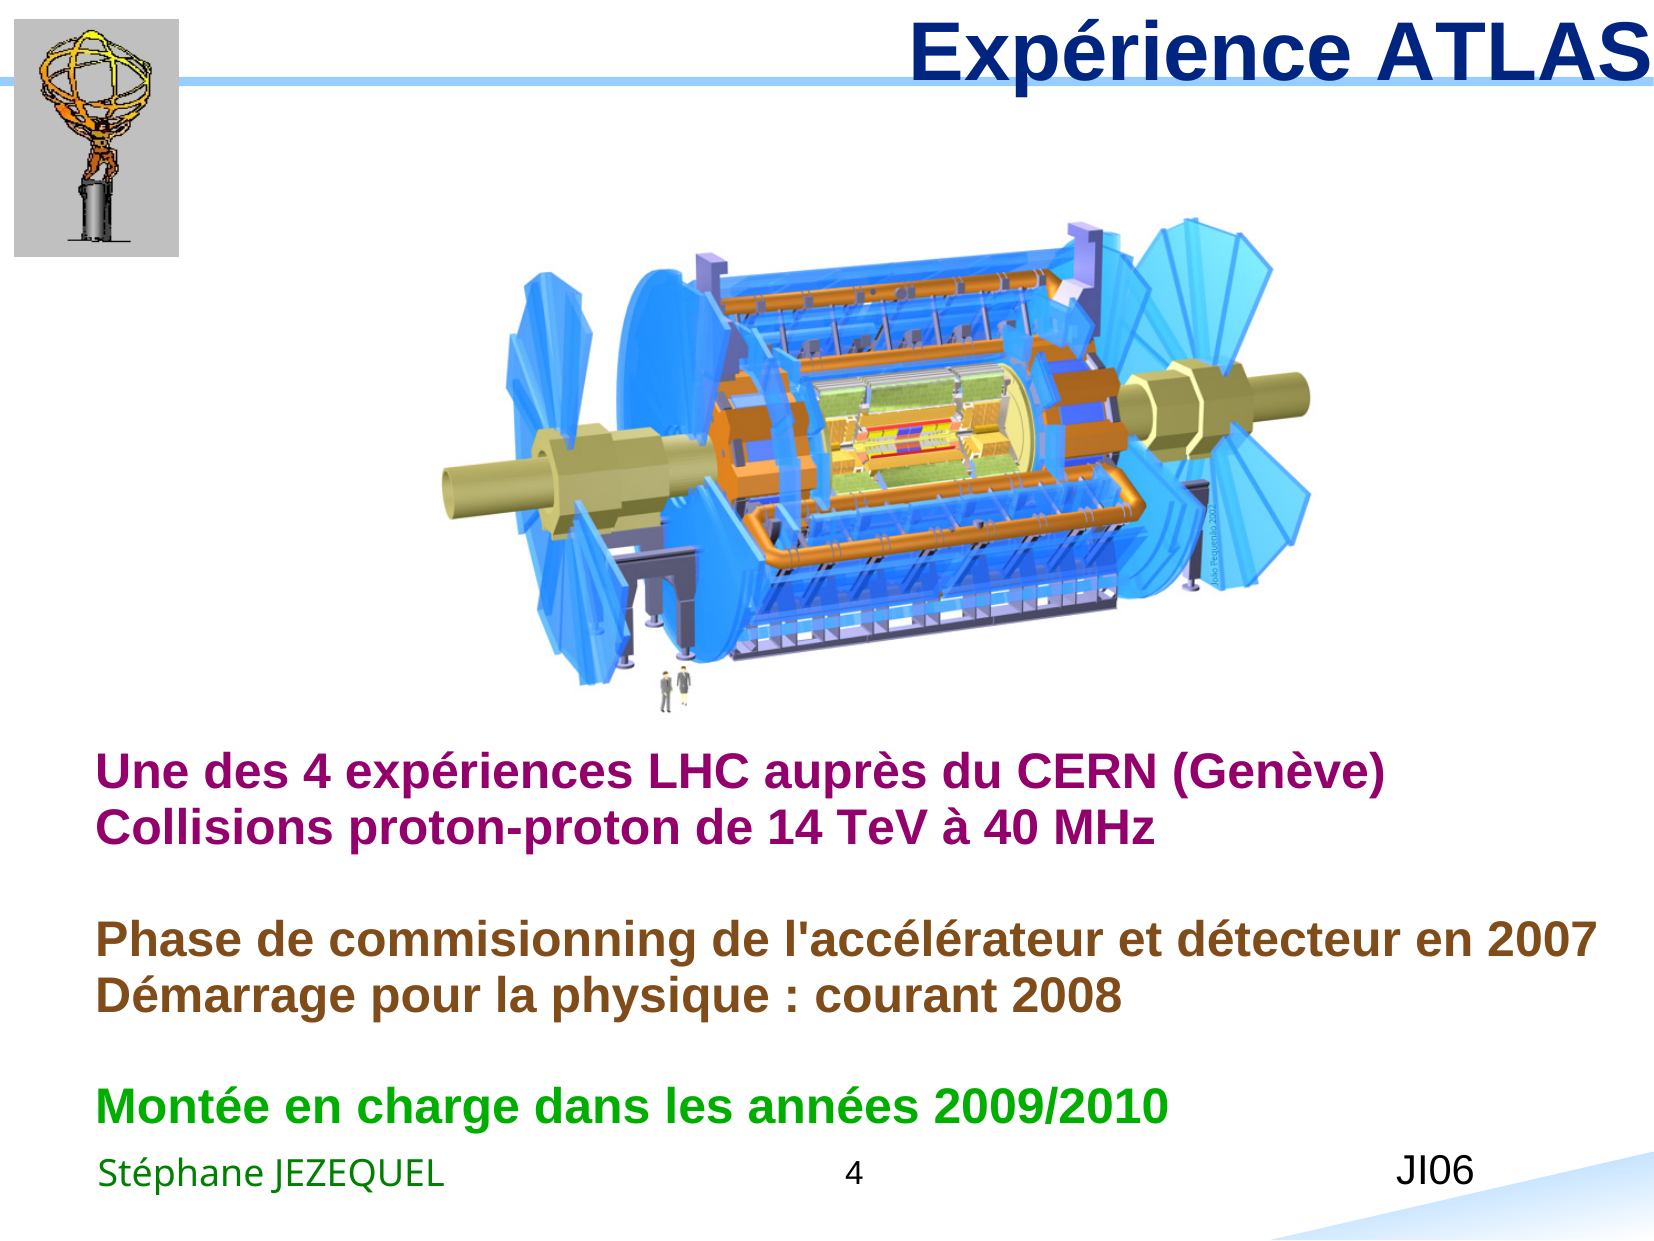

# Expérience ATLAS
Une des 4 expériences LHC auprès du CERN (Genève)
Collisions proton-proton de 14 TeV à 40 MHz
Phase de commisionning de l'accélérateur et détecteur en 2007
Démarrage pour la physique : courant 2008
Montée en charge dans les années 2009/2010